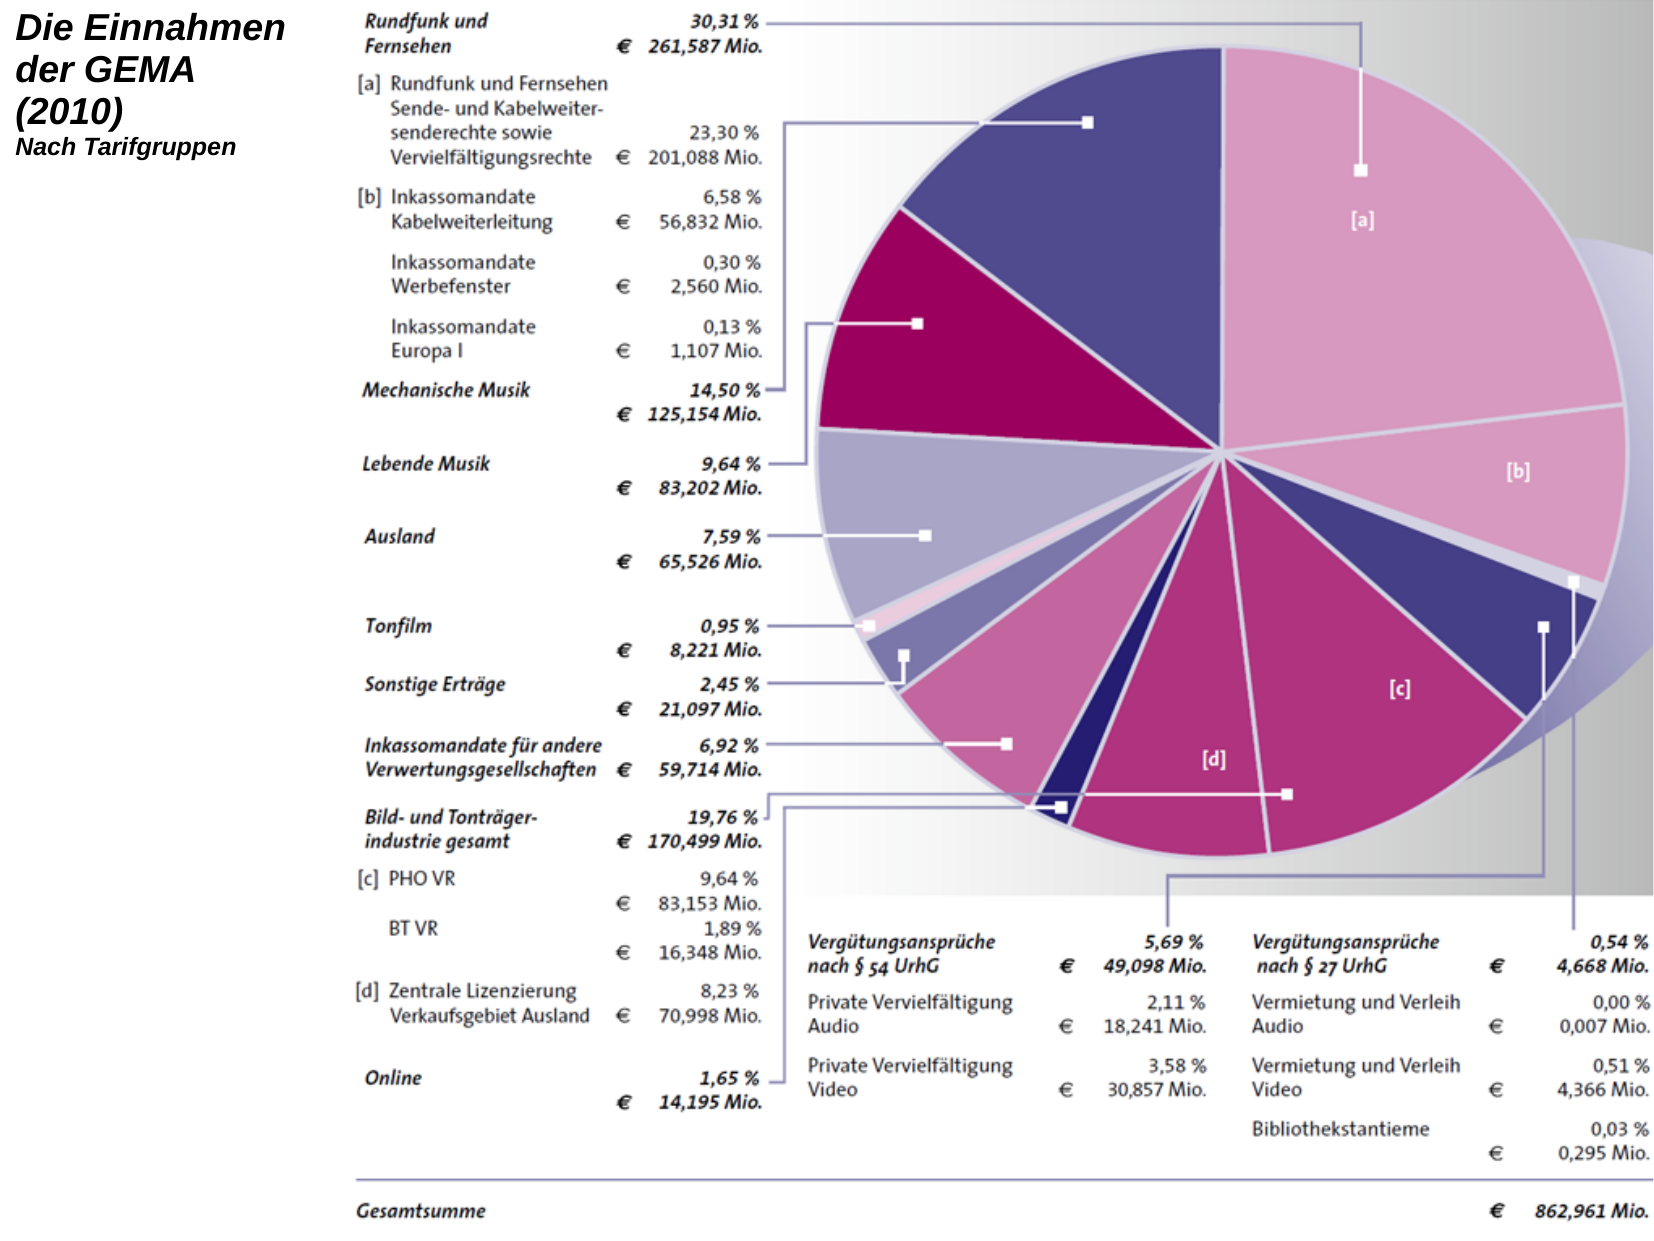

Die Einnahmen
der GEMA
(2010)
Nach Tarifgruppen